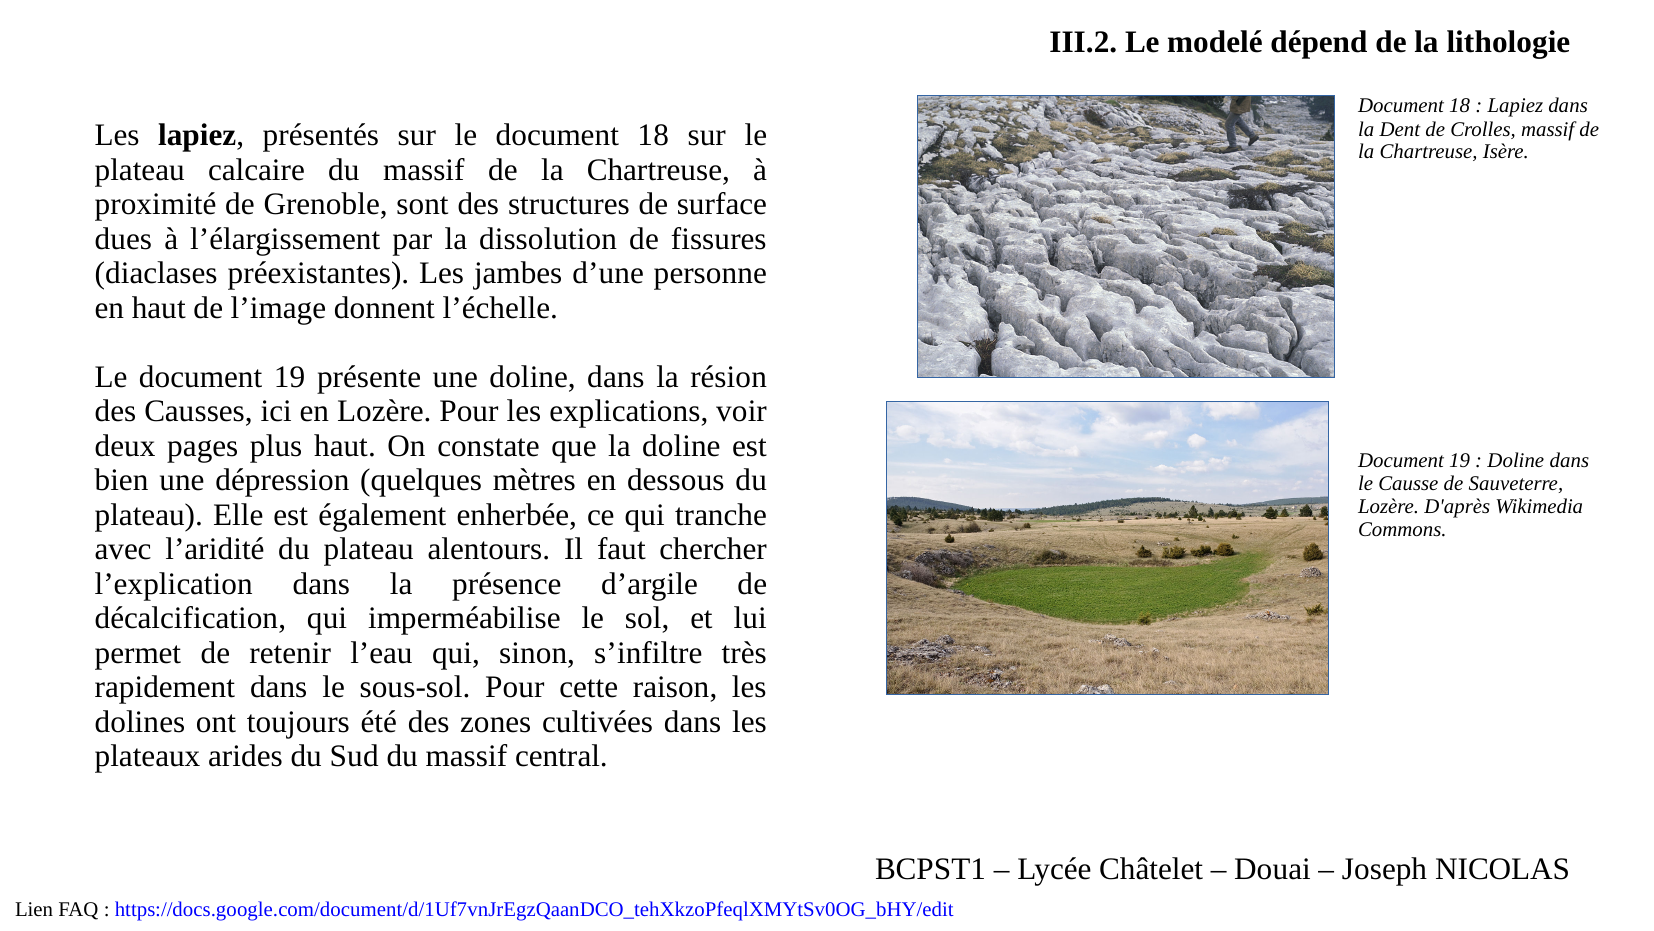

III.2. Le modelé dépend de la lithologie
Document 18 : Lapiez dans la Dent de Crolles, massif de la Chartreuse, Isère.
Les lapiez, présentés sur le document 18 sur le plateau calcaire du massif de la Chartreuse, à proximité de Grenoble, sont des structures de surface dues à l’élargissement par la dissolution de fissures (diaclases préexistantes). Les jambes d’une personne en haut de l’image donnent l’échelle.
Le document 19 présente une doline, dans la résion des Causses, ici en Lozère. Pour les explications, voir deux pages plus haut. On constate que la doline est bien une dépression (quelques mètres en dessous du plateau). Elle est également enherbée, ce qui tranche avec l’aridité du plateau alentours. Il faut chercher l’explication dans la présence d’argile de décalcification, qui imperméabilise le sol, et lui permet de retenir l’eau qui, sinon, s’infiltre très rapidement dans le sous-sol. Pour cette raison, les dolines ont toujours été des zones cultivées dans les plateaux arides du Sud du massif central.
Document 19 : Doline dans le Causse de Sauveterre, Lozère. D'après Wikimedia Commons.
BCPST1 – Lycée Châtelet – Douai – Joseph NICOLAS
Lien FAQ : https://docs.google.com/document/d/1Uf7vnJrEgzQaanDCO_tehXkzoPfeqlXMYtSv0OG_bHY/edit